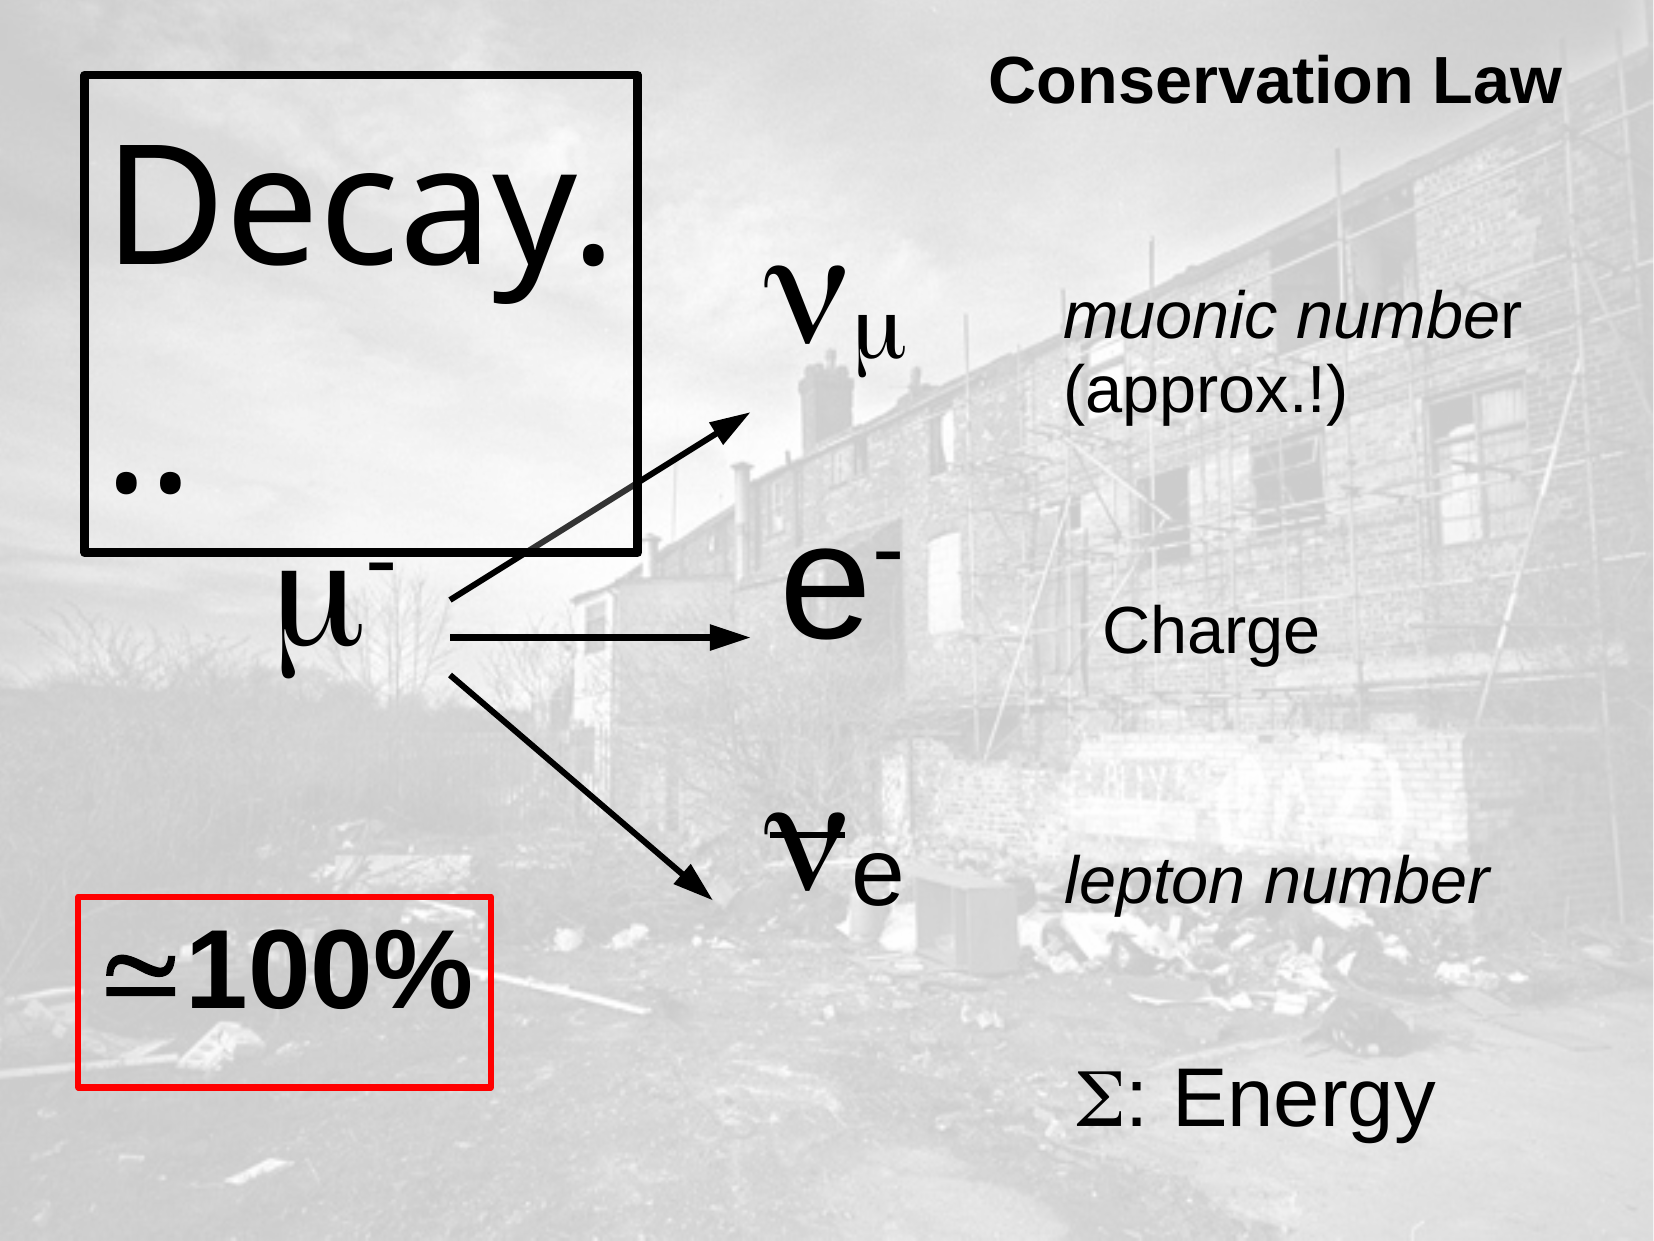

Conservation Law
nm
muonic number
(approx.!)
Decay...
e-
Charge
m-
ne
lepton number
≃100%
S: Energy